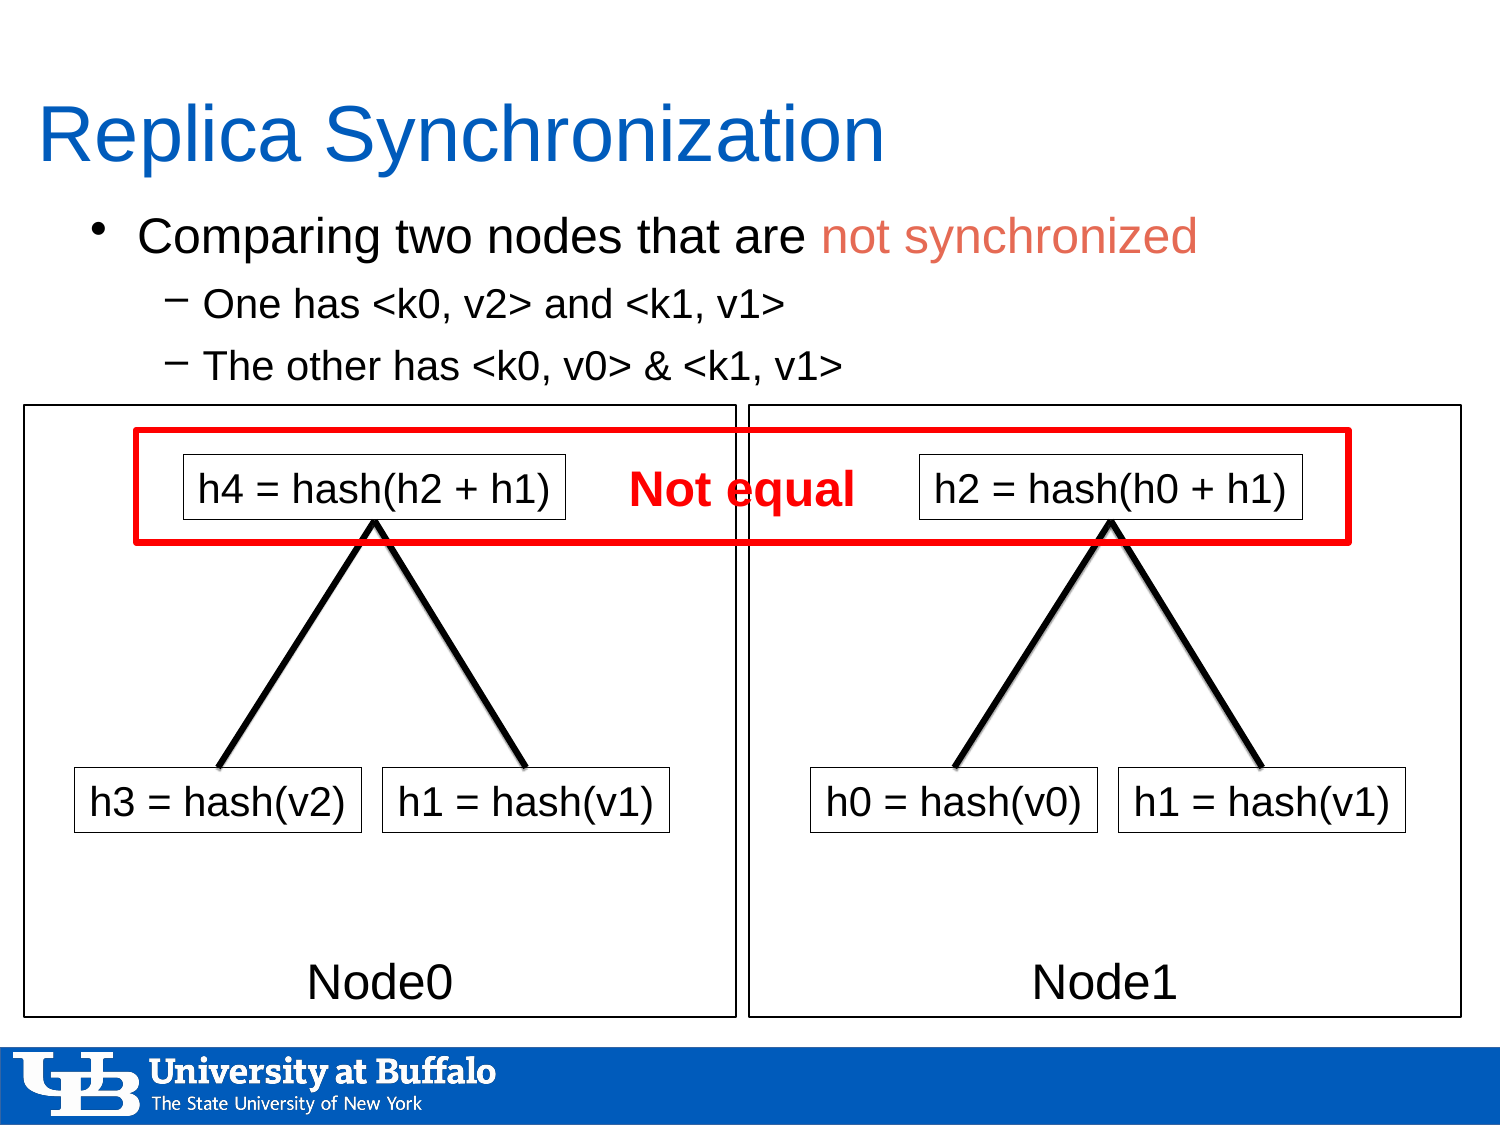

# Replica Synchronization
Comparing two nodes that are not synchronized
One has <k0, v2> and <k1, v1>
The other has <k0, v0> & <k1, v1>
Node0
Node1
Not equal
h4 = hash(h2 + h1)
h2 = hash(h0 + h1)
h3 = hash(v2)
h1 = hash(v1)
h0 = hash(v0)
h1 = hash(v1)